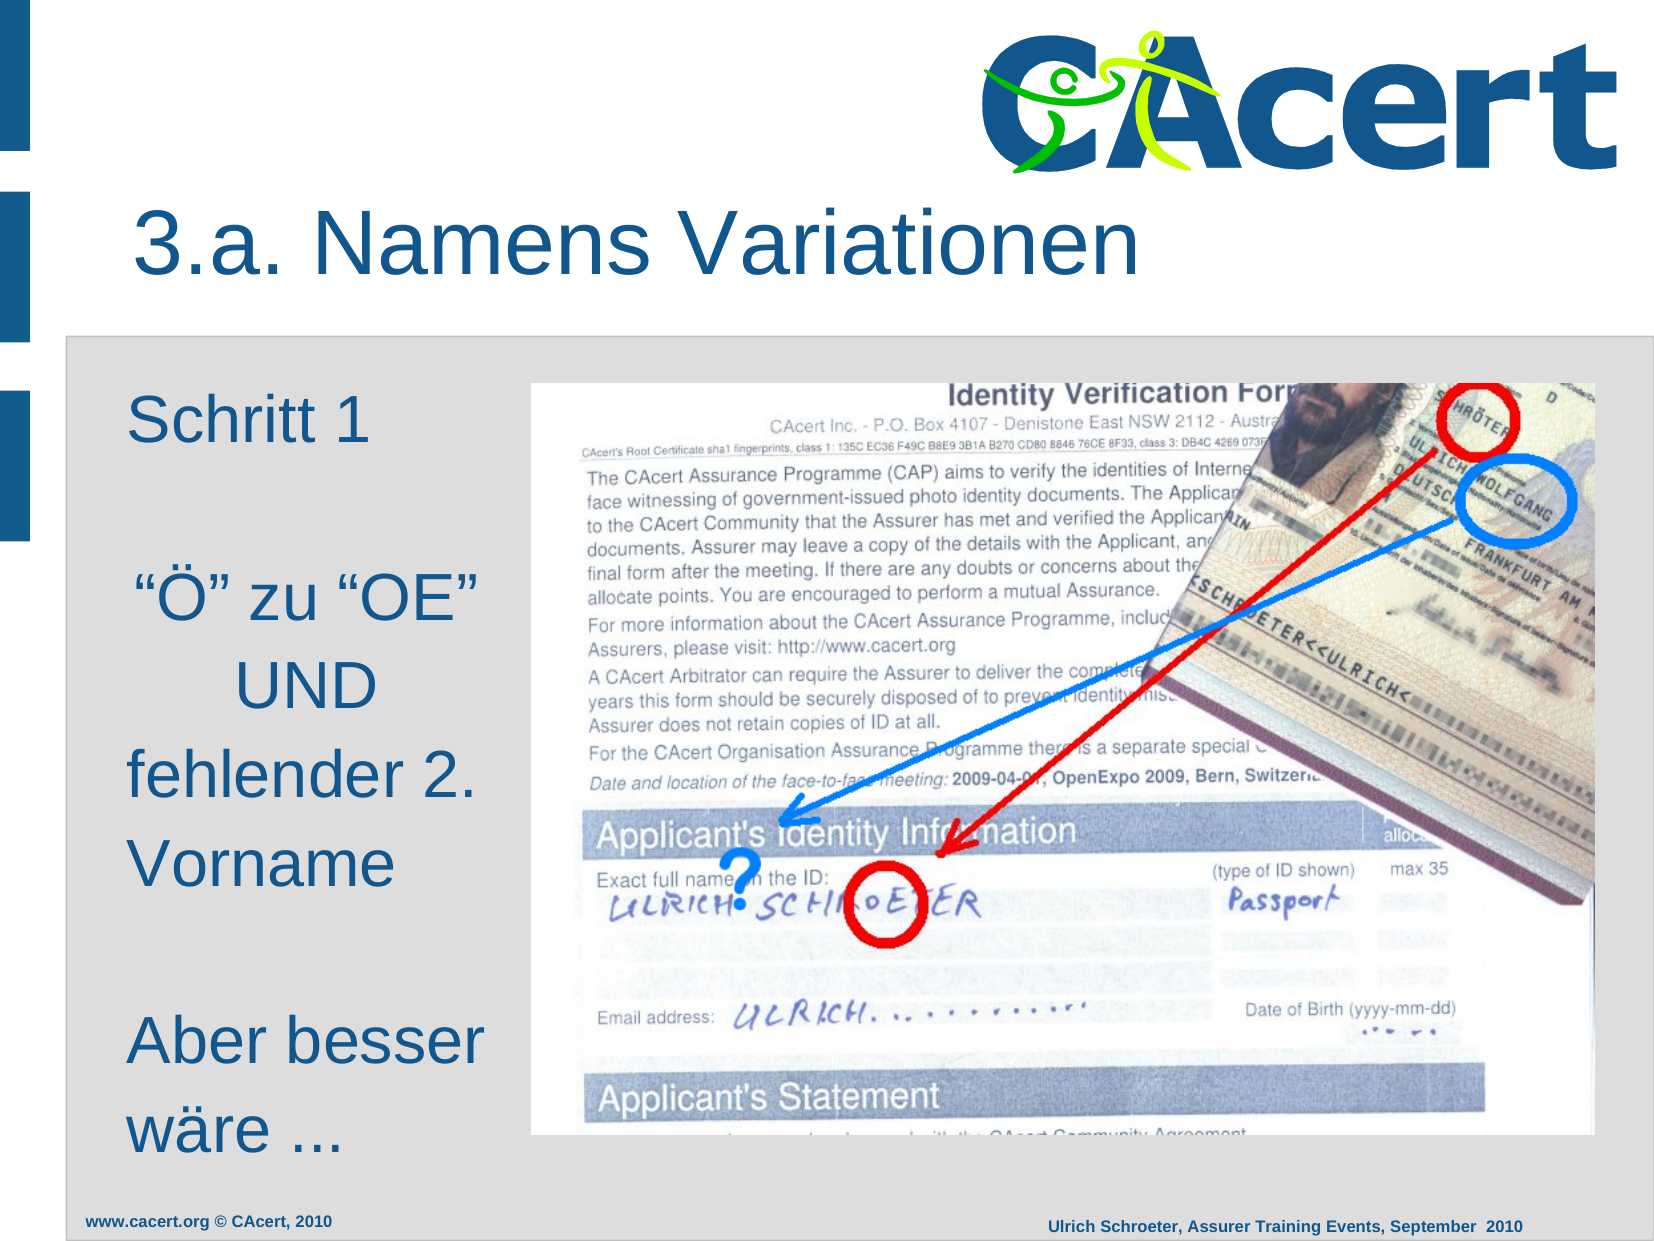

3.a. Namens Variationen
Schritt 1
“Ö” zu “OE”
UND
fehlender 2.
Vorname
Aber besser
wäre ...